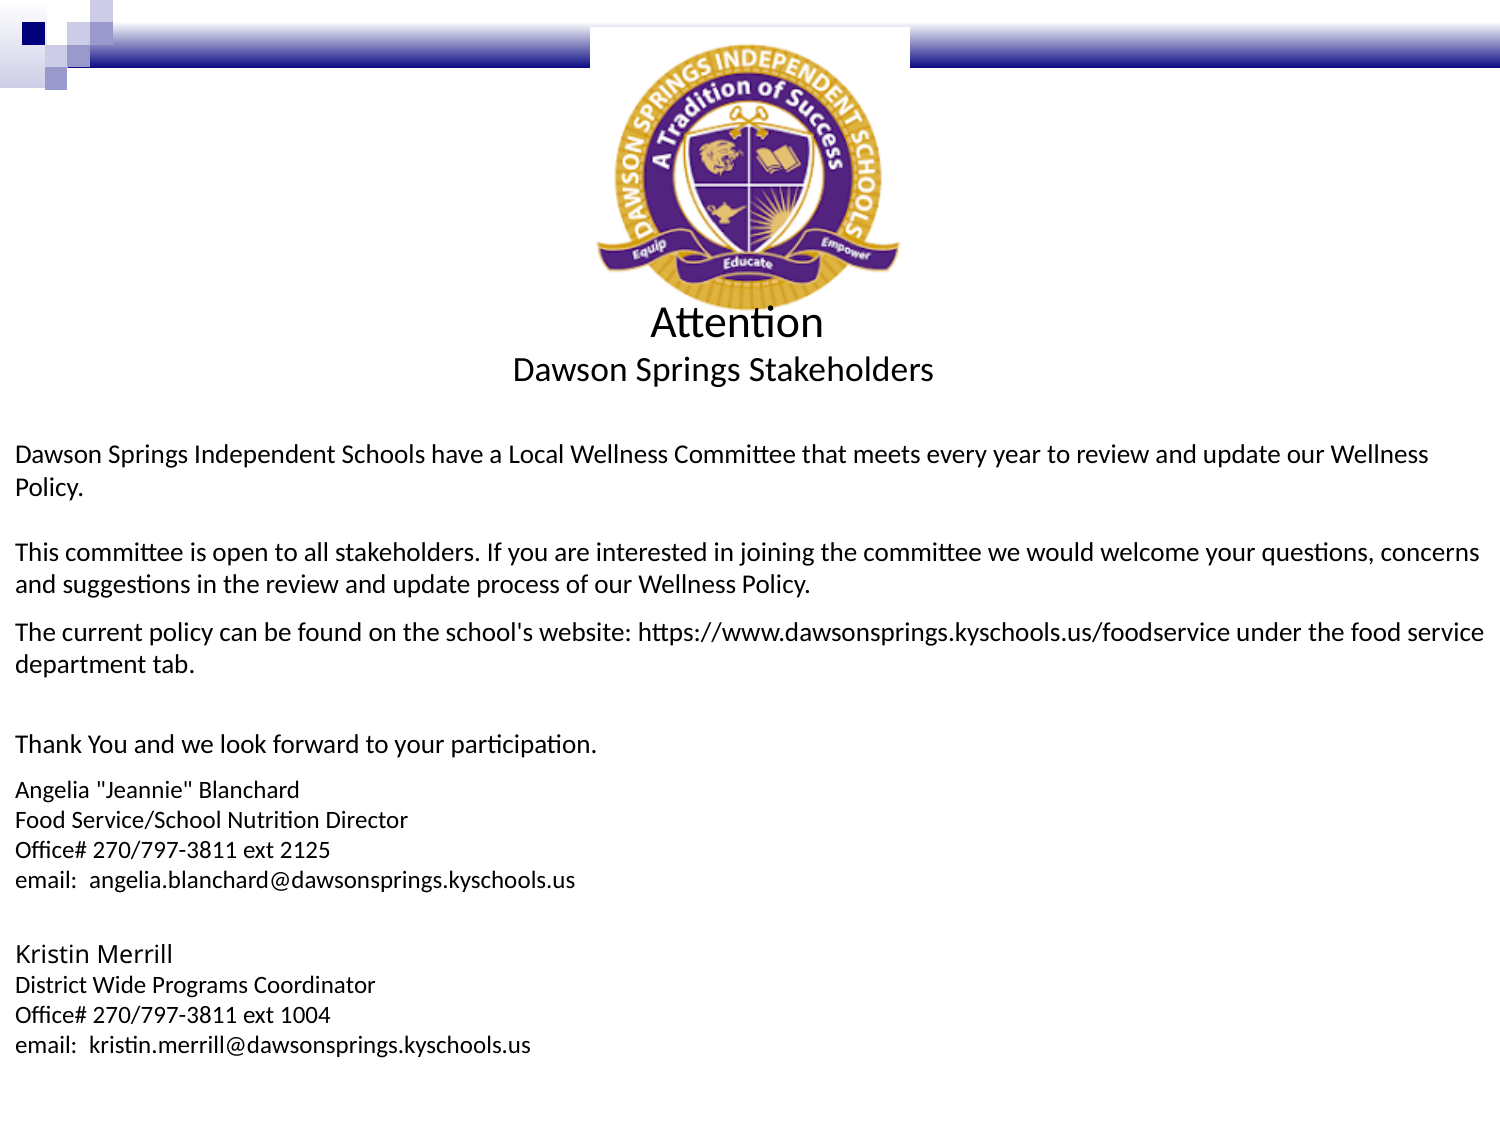

Attention
 Dawson Springs Stakeholders
Dawson Springs Independent Schools have a Local Wellness Committee that meets every year to review and update our Wellness Policy.
This committee is open to all stakeholders. If you are interested in joining the committee we would welcome your questions, concerns and suggestions in the review and update process of our Wellness Policy.
The current policy can be found on the school's website: https://www.dawsonsprings.kyschools.us/foodservice under the food service department tab.
Thank You and we look forward to your participation.
Angelia "Jeannie" Blanchard
Food Service/School Nutrition Director
Office# 270/797-3811 ext 2125
email: angelia.blanchard@dawsonsprings.kyschools.us
Kristin Merrill
District Wide Programs Coordinator
Office# 270/797-3811 ext 1004
email: kristin.merrill@dawsonsprings.kyschools.us